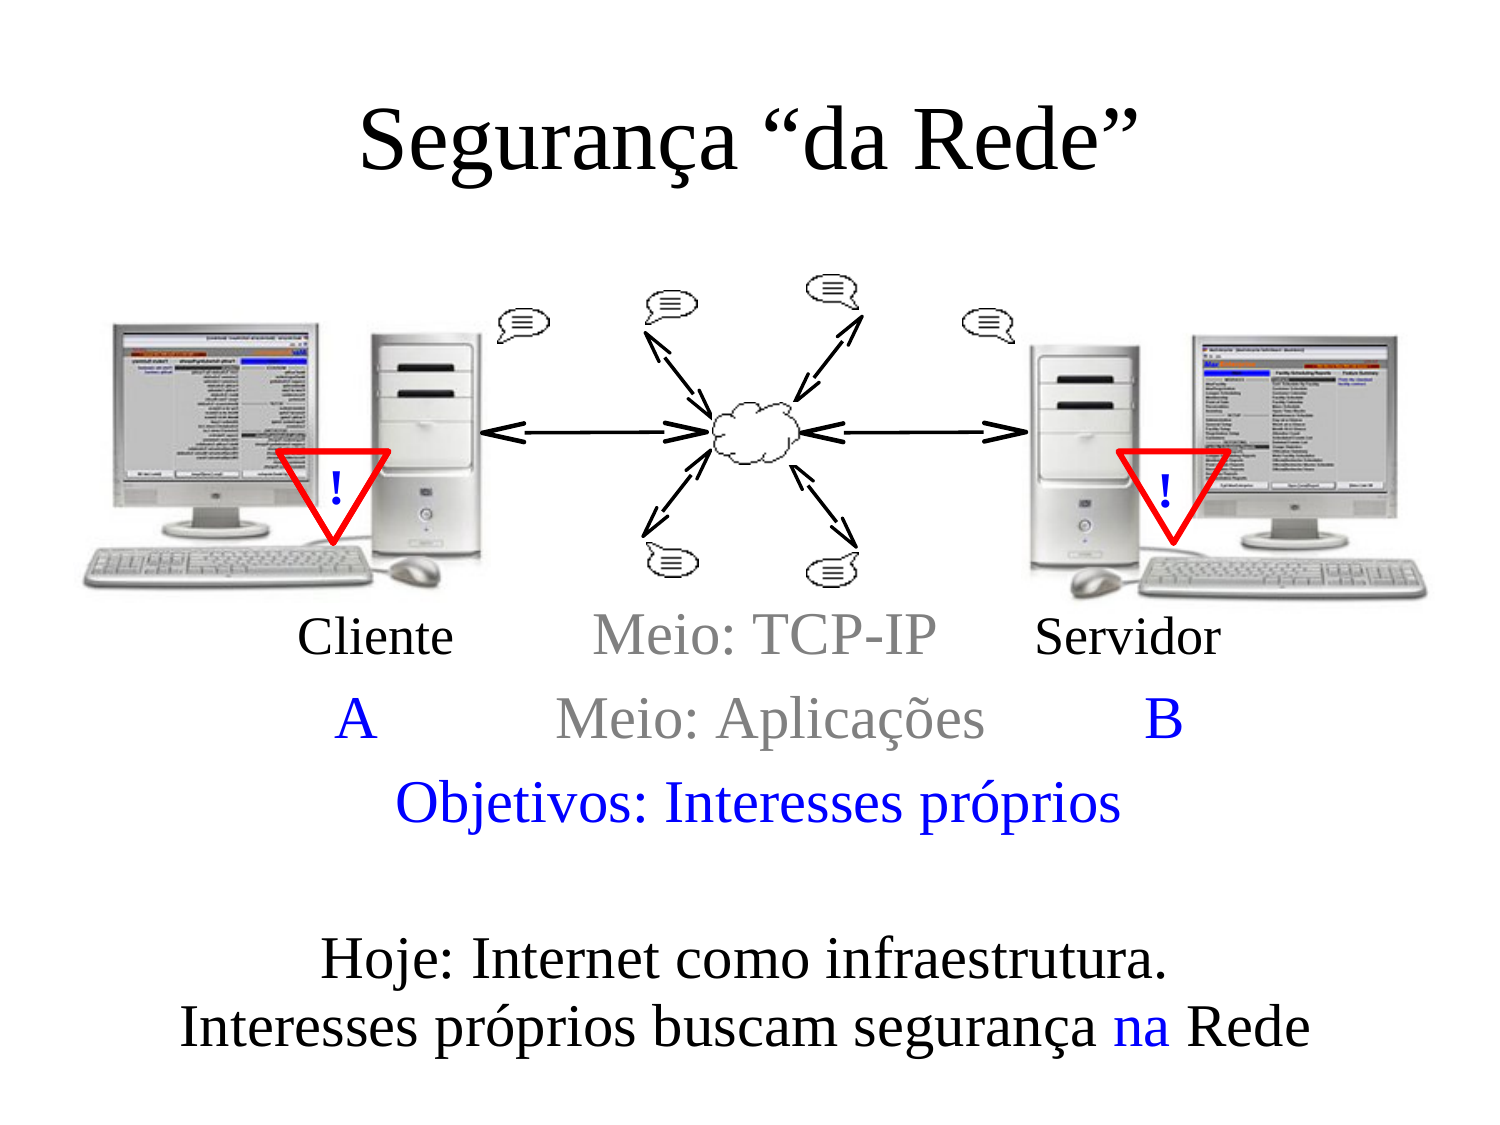

# Segurança “da Rede”
!
!
Cliente 		Meio: TCP-IP		Servidor
A			Meio: Aplicações			B
Objetivos: Interesses próprios
Hoje: Internet como infraestrutura.
Interesses próprios buscam segurança na Rede